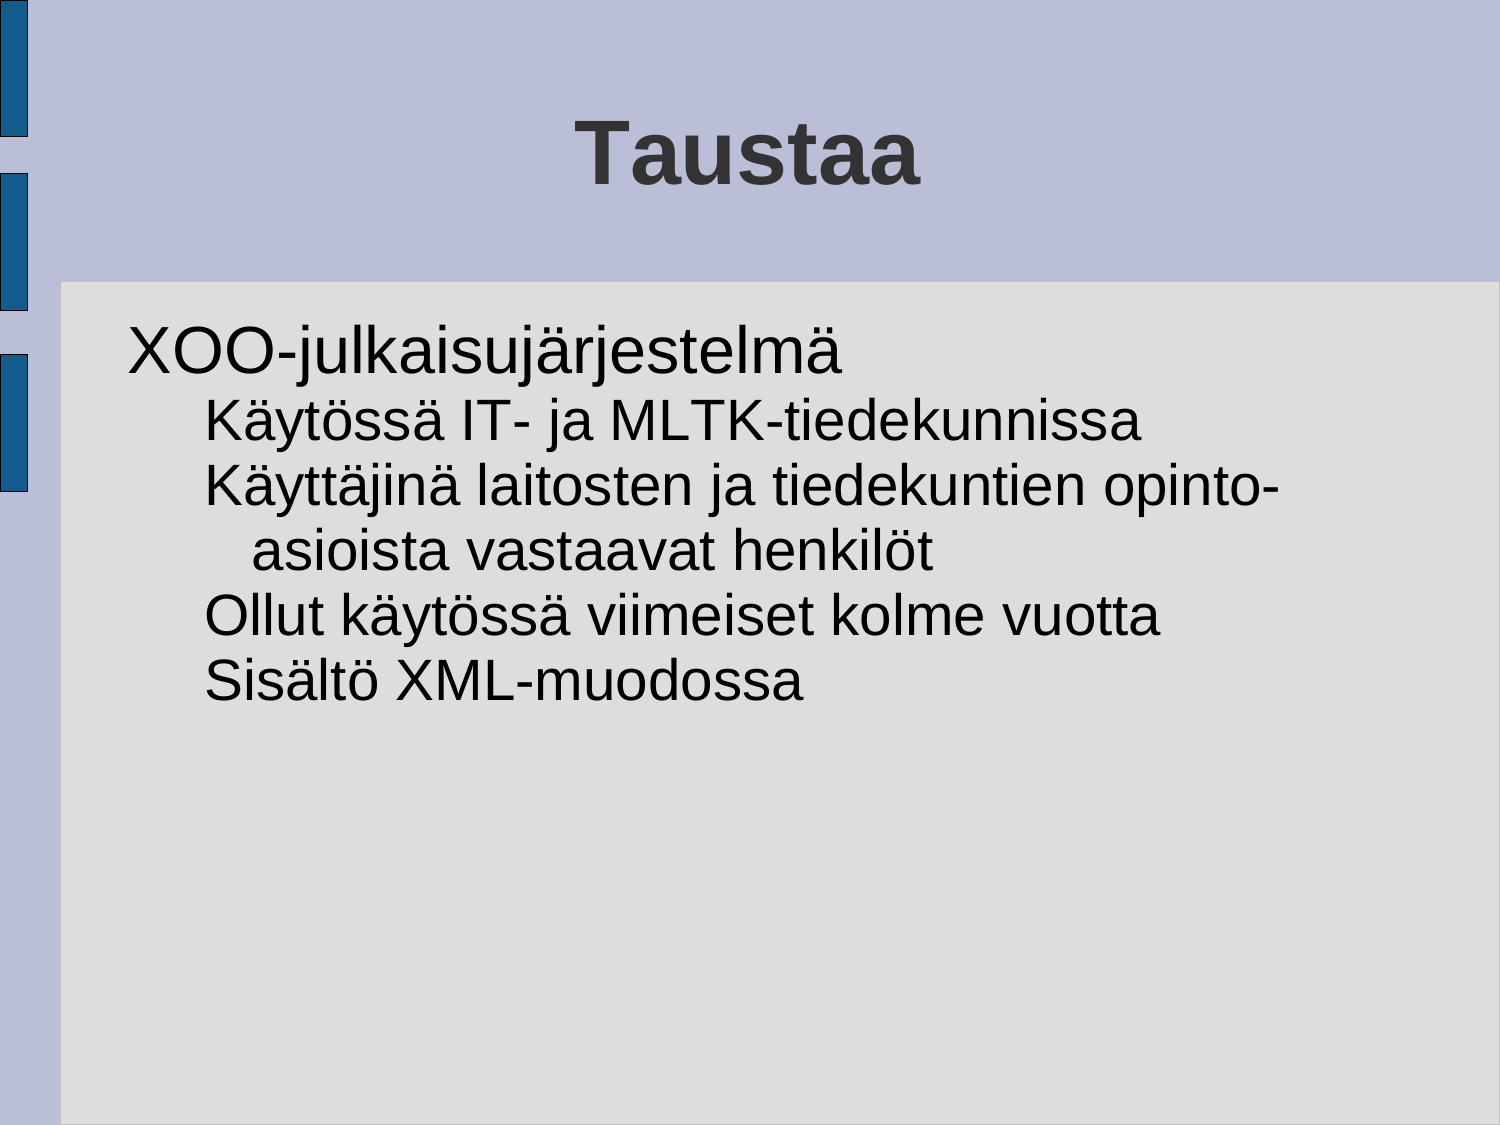

# Taustaa
XOO-julkaisujärjestelmä
Käytössä IT- ja MLTK-tiedekunnissa
Käyttäjinä laitosten ja tiedekuntien opinto-asioista vastaavat henkilöt
Ollut käytössä viimeiset kolme vuotta
Sisältö XML-muodossa